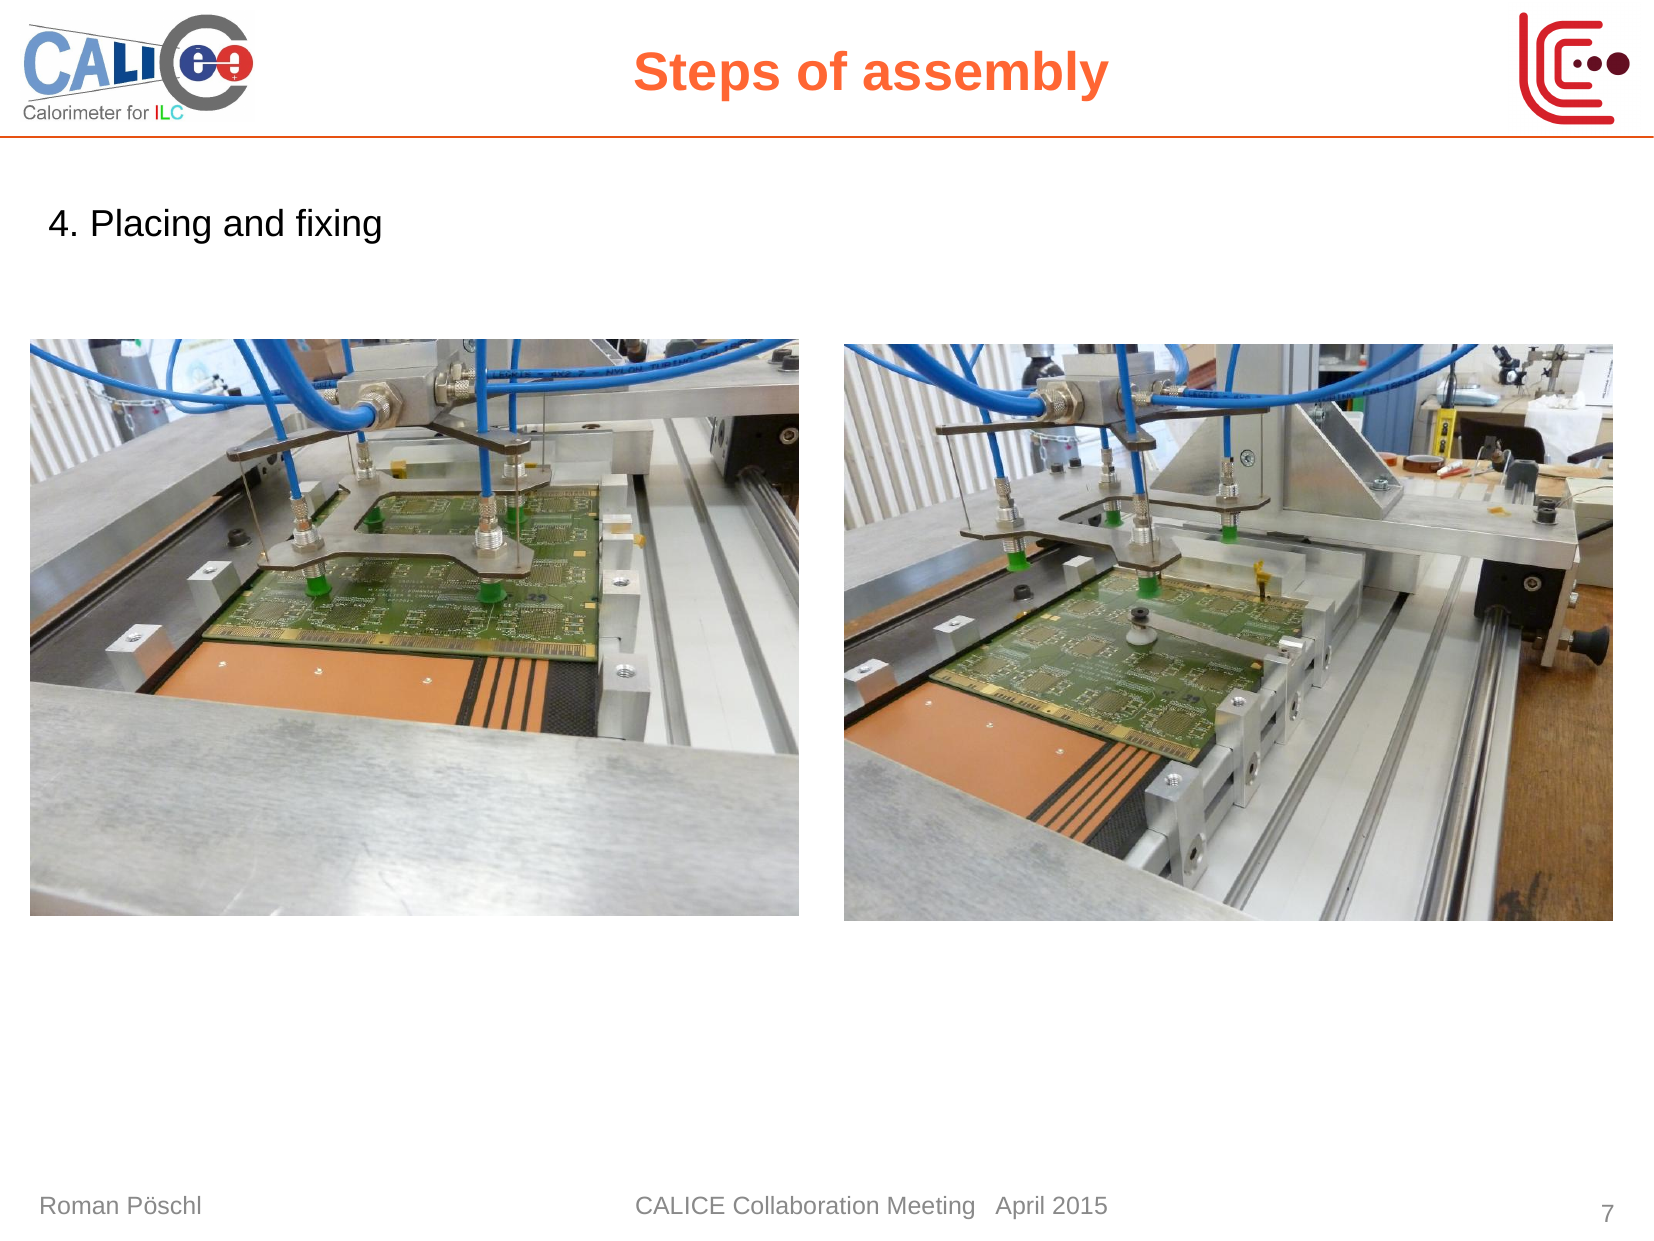

# Steps of assembly
4. Placing and fixing